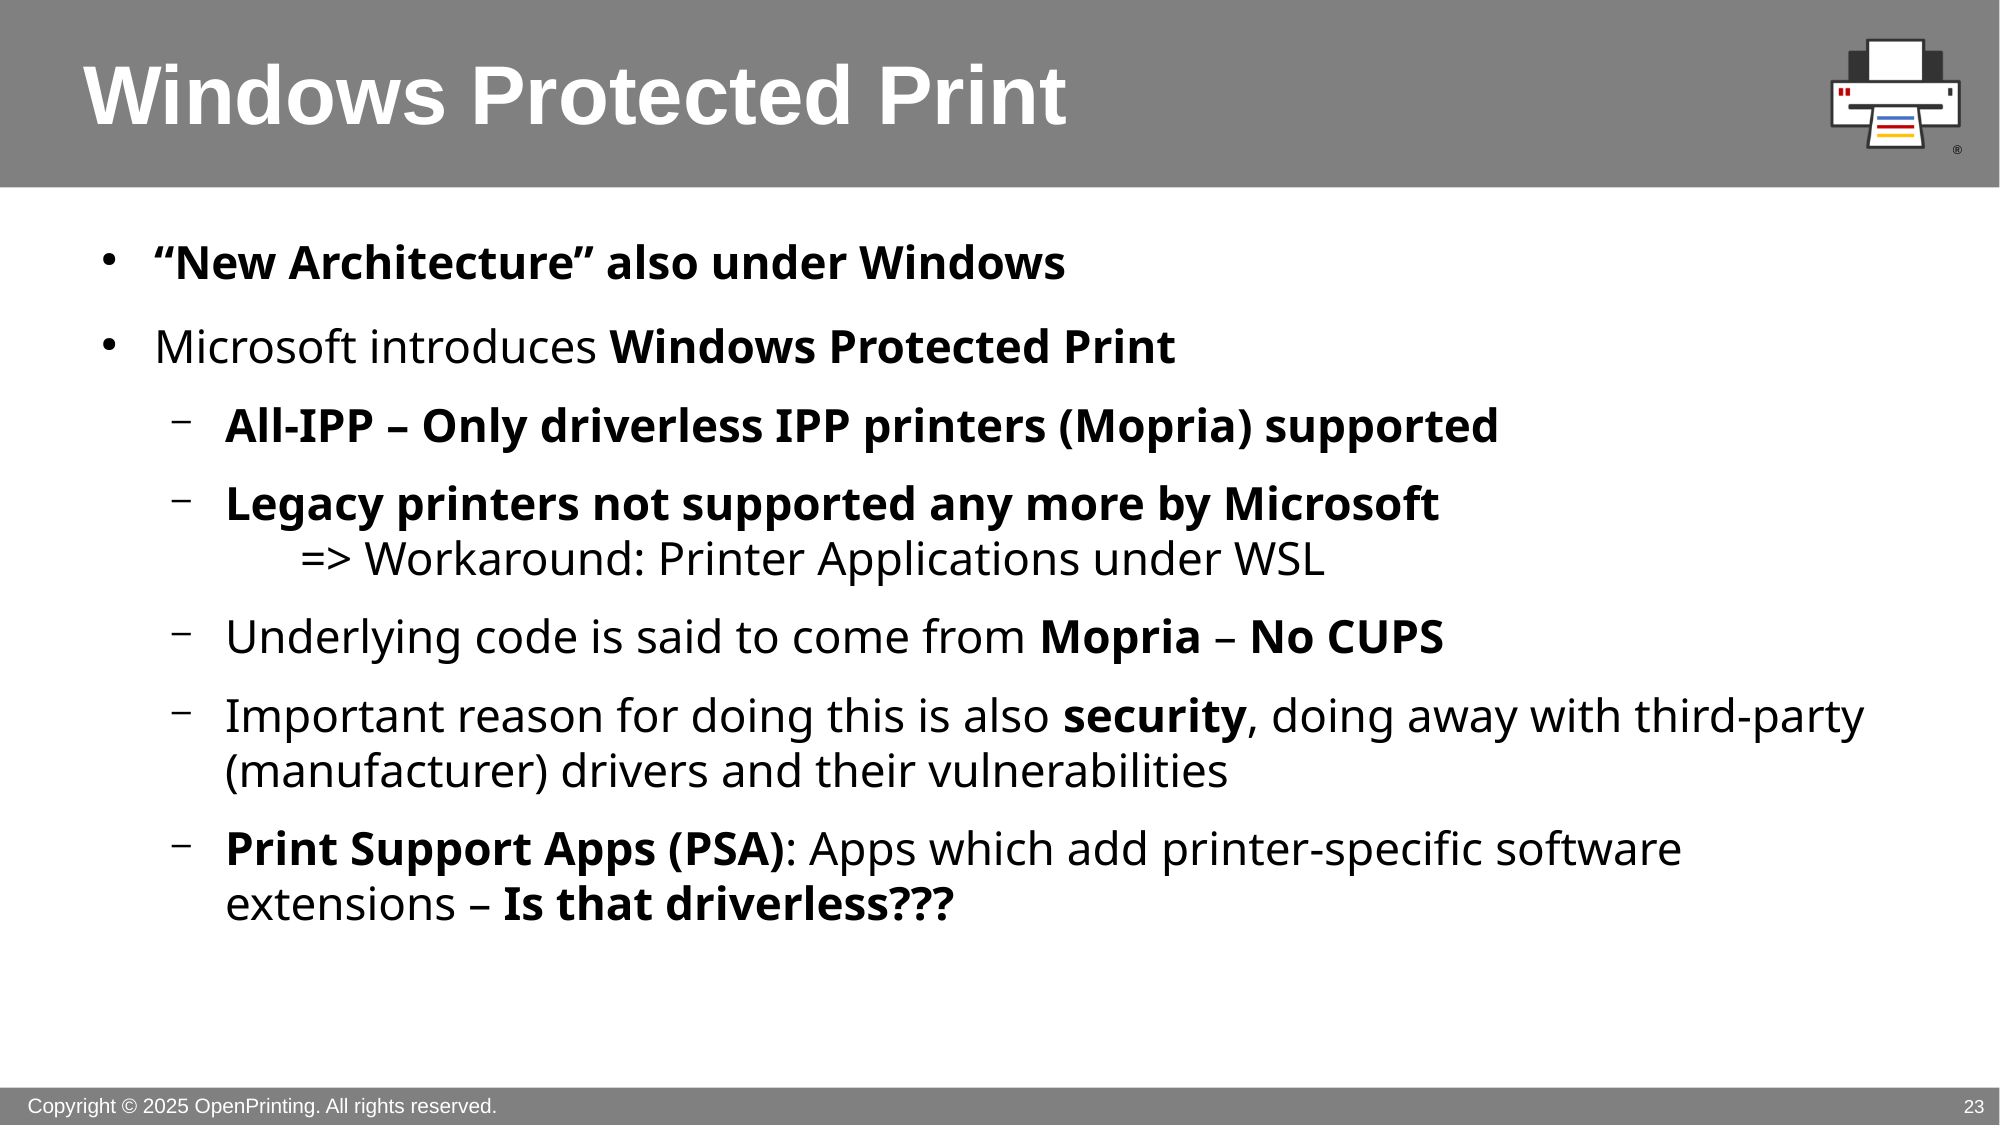

Windows Protected Print
# “New Architecture” also under Windows
Microsoft introduces Windows Protected Print
All-IPP – Only driverless IPP printers (Mopria) supported
Legacy printers not supported any more by Microsoft
	=> Workaround: Printer Applications under WSL
Underlying code is said to come from Mopria – No CUPS
Important reason for doing this is also security, doing away with third-party (manufacturer) drivers and their vulnerabilities
Print Support Apps (PSA): Apps which add printer-specific software extensions – Is that driverless???